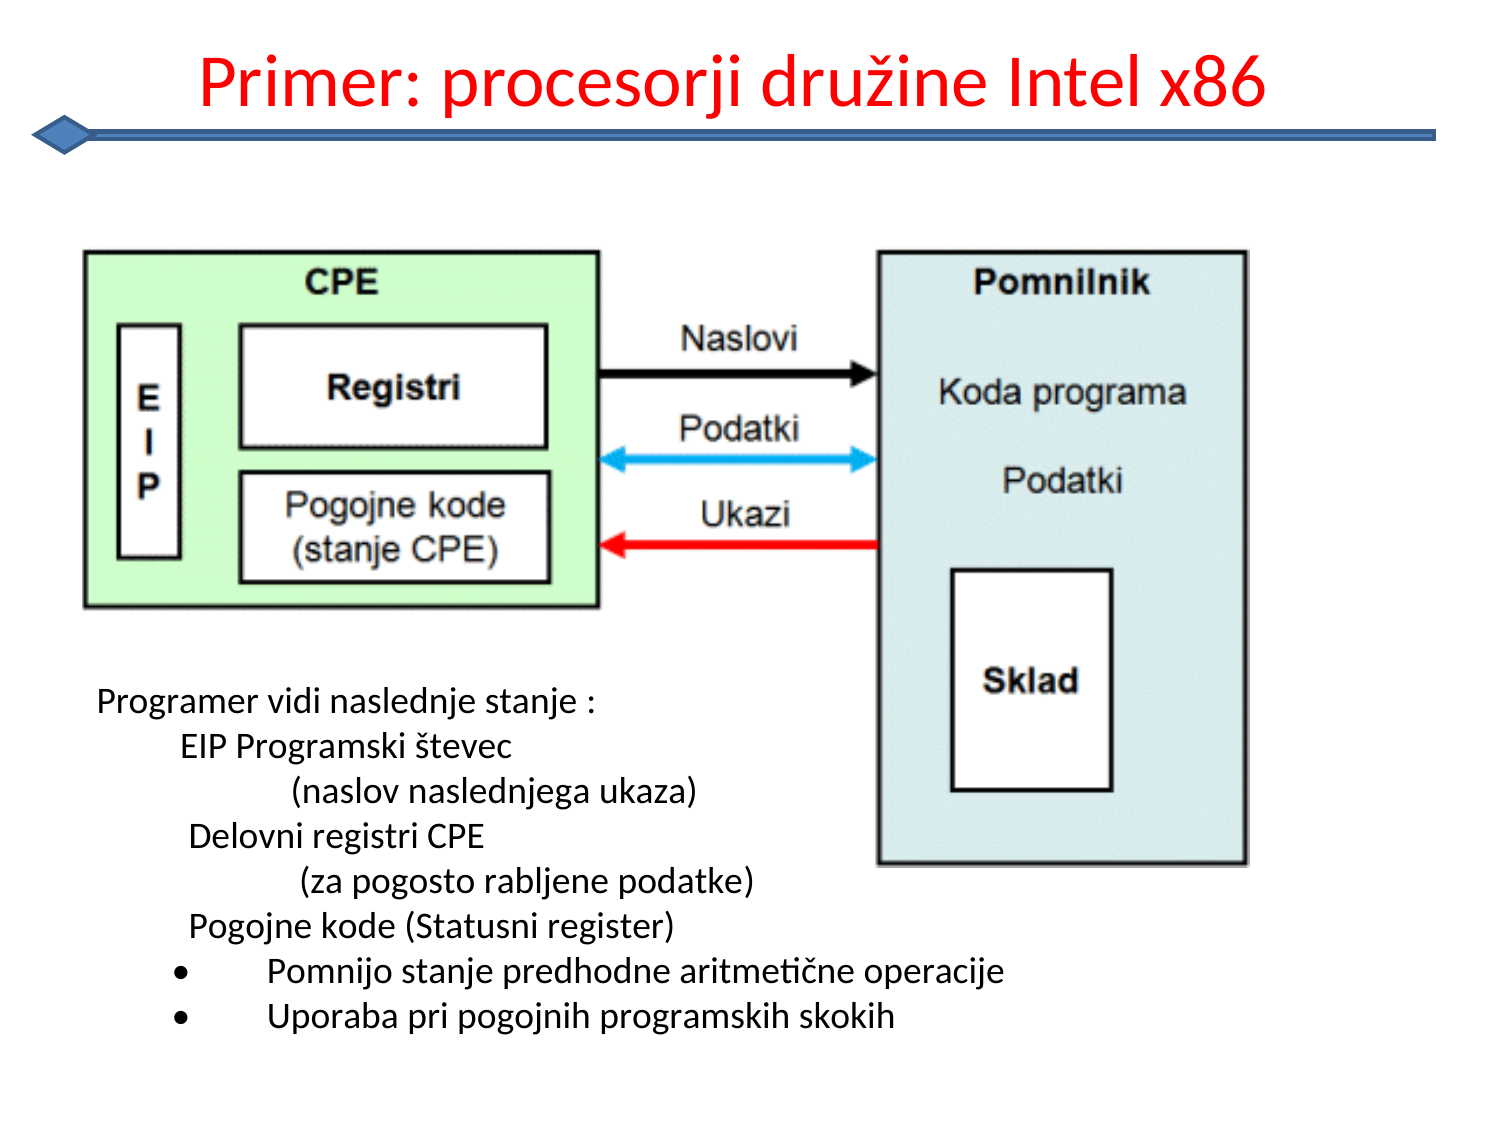

# Primer: procesorji družine Intel x86
Programer vidi naslednje stanje :
 EIP Programski števec
              (naslov naslednjega ukaza)
  Delovni registri CPE
               (za pogosto rabljene podatke)
  Pogojne kode (Statusni register)
•         Pomnijo stanje predhodne aritmetične operacije
•         Uporaba pri pogojnih programskih skokih